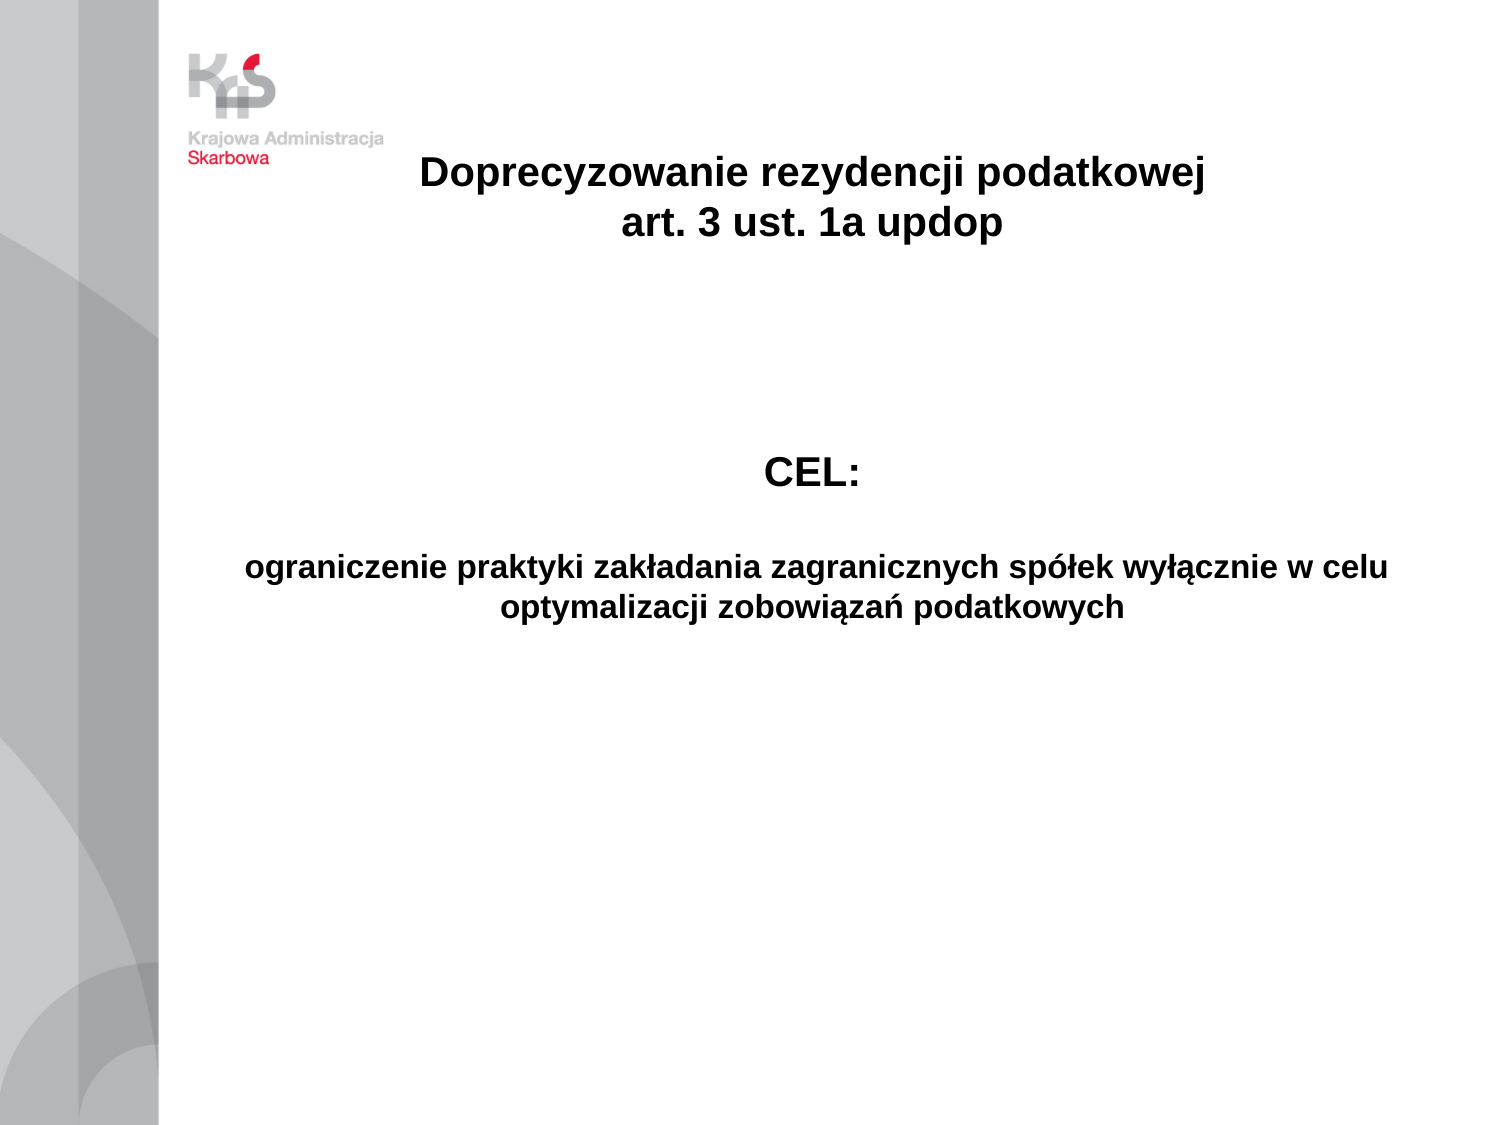

Doprecyzowanie rezydencji podatkowej
art. 3 ust. 1a updop
CEL:
 ograniczenie praktyki zakładania zagranicznych spółek wyłącznie w celu optymalizacji zobowiązań podatkowych